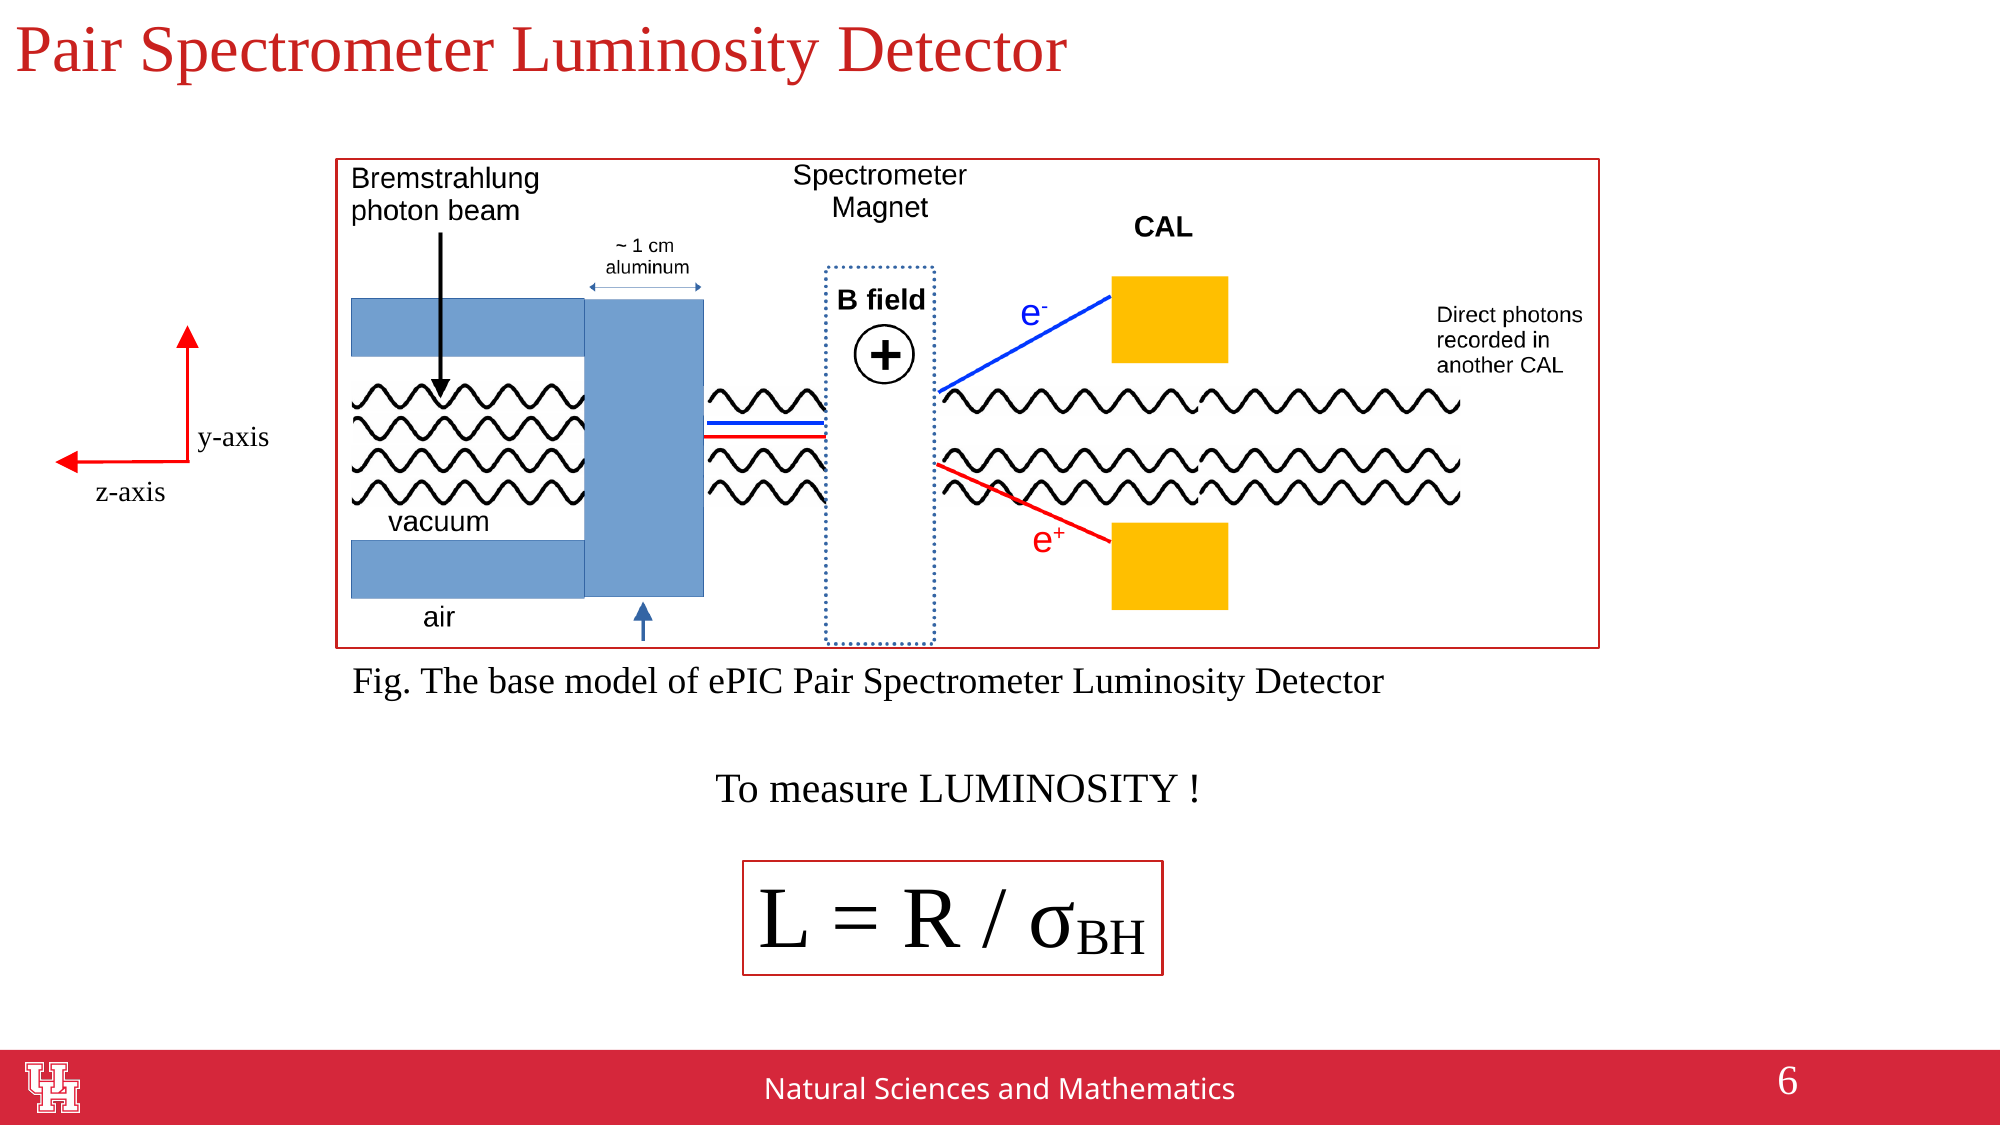

# Pair Spectrometer Luminosity Detector
e-
y-axis
z-axis
e+
Fig. The base model of ePIC Pair Spectrometer Luminosity Detector
To measure LUMINOSITY !
L = R / σBH
6